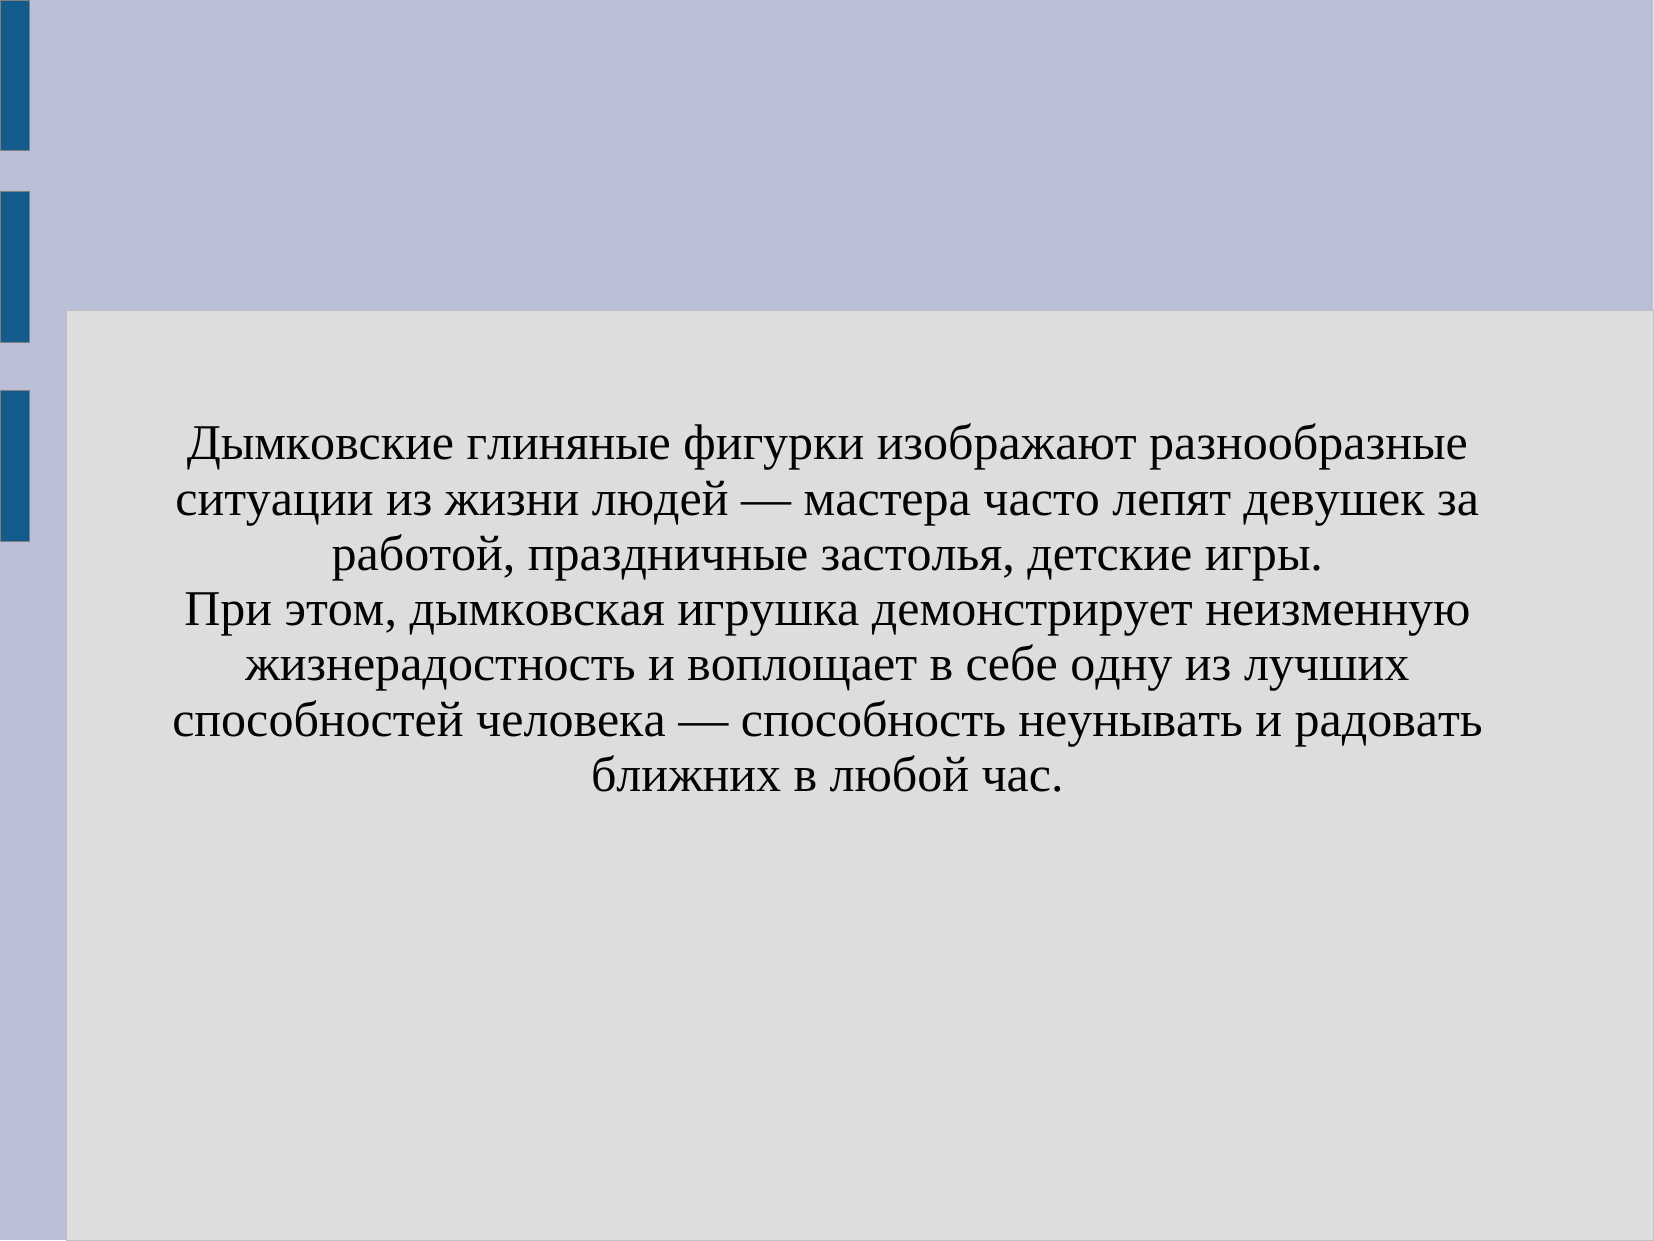

# Дымковские глиняные фигурки изображают разнообразные ситуации из жизни людей — мастера часто лепят девушек за работой, праздничные застолья, детские игры.
При этом, дымковская игрушка демонстрирует неизменную жизнерадостность и воплощает в себе одну из лучших способностей человека — способность неунывать и радовать ближних в любой час.